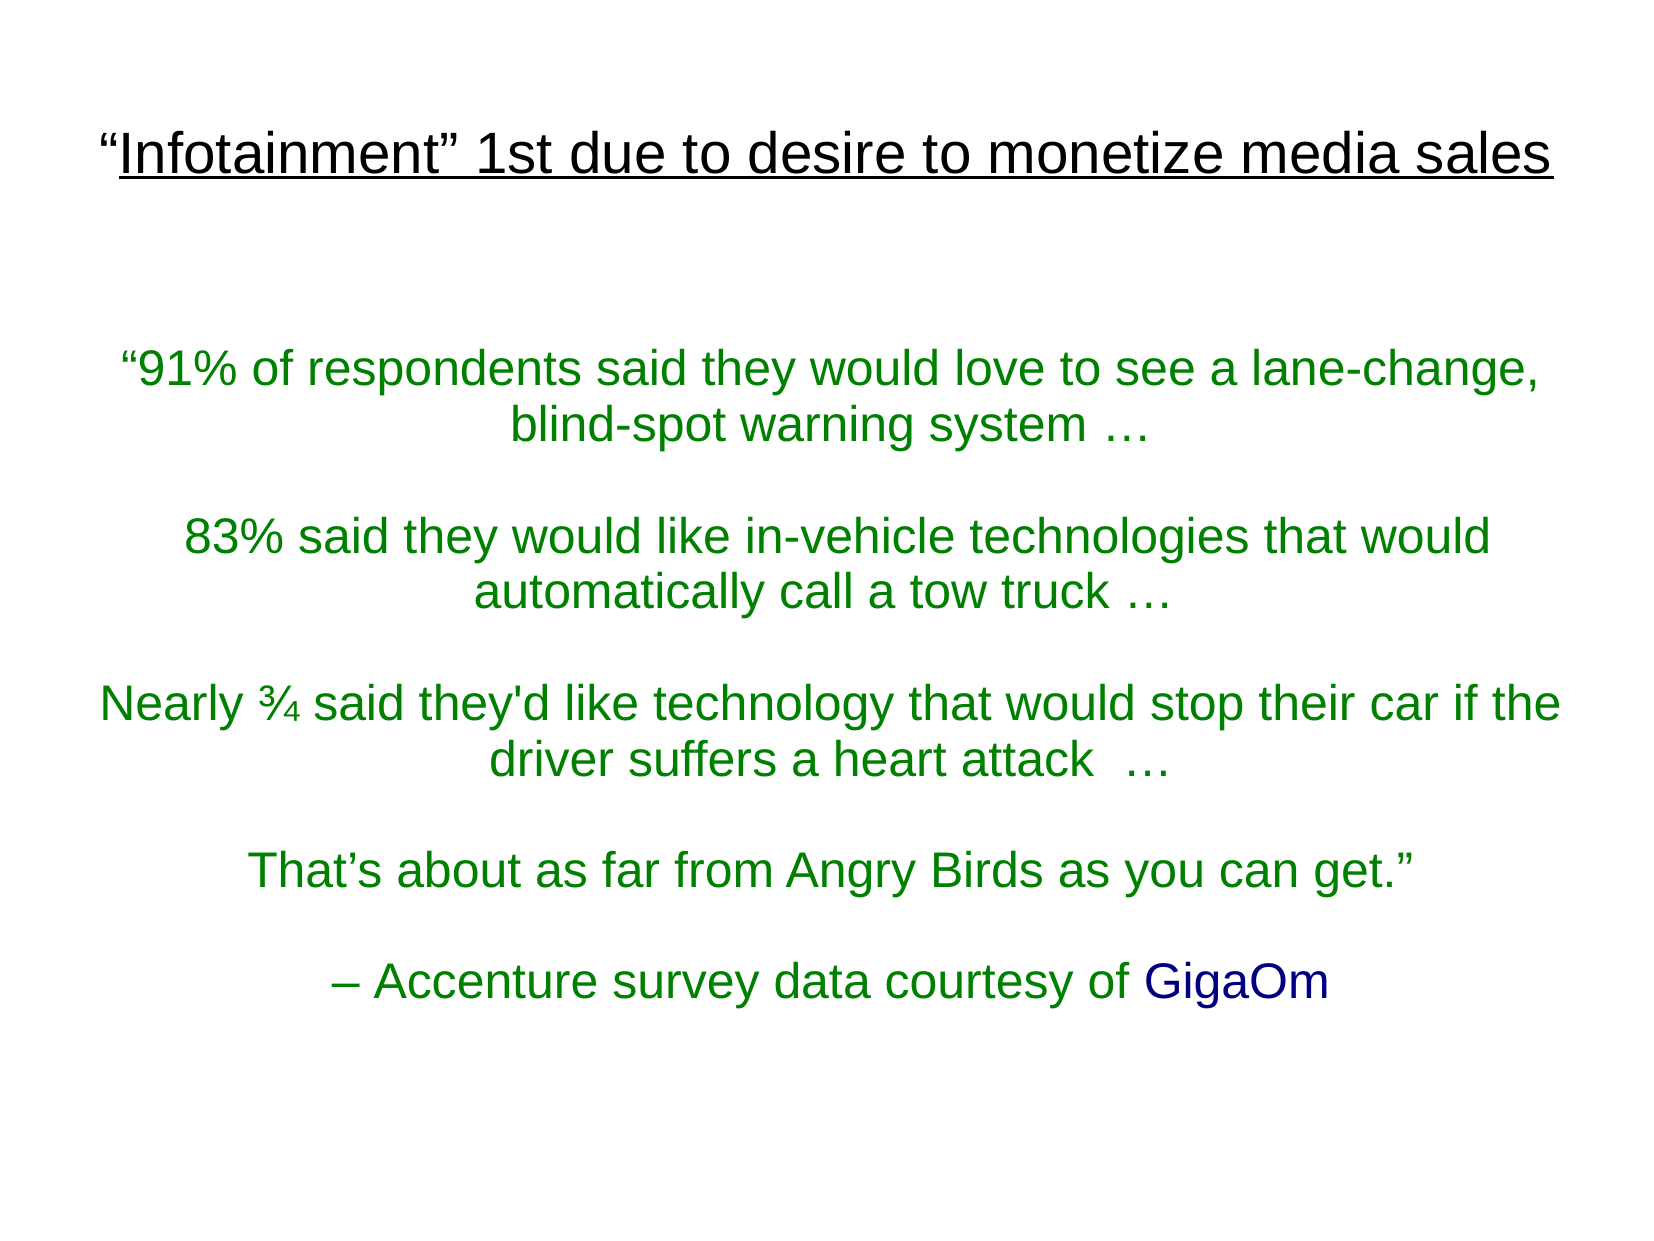

# “Infotainment” 1st due to desire to monetize media sales
“91% of respondents said they would love to see a lane-change, blind-spot warning system …
 83% said they would like in-vehicle technologies that would automatically call a tow truck …
Nearly ¾ said they'd like technology that would stop their car if the driver suffers a heart attack …
That’s about as far from Angry Birds as you can get.”
– Accenture survey data courtesy of GigaOm